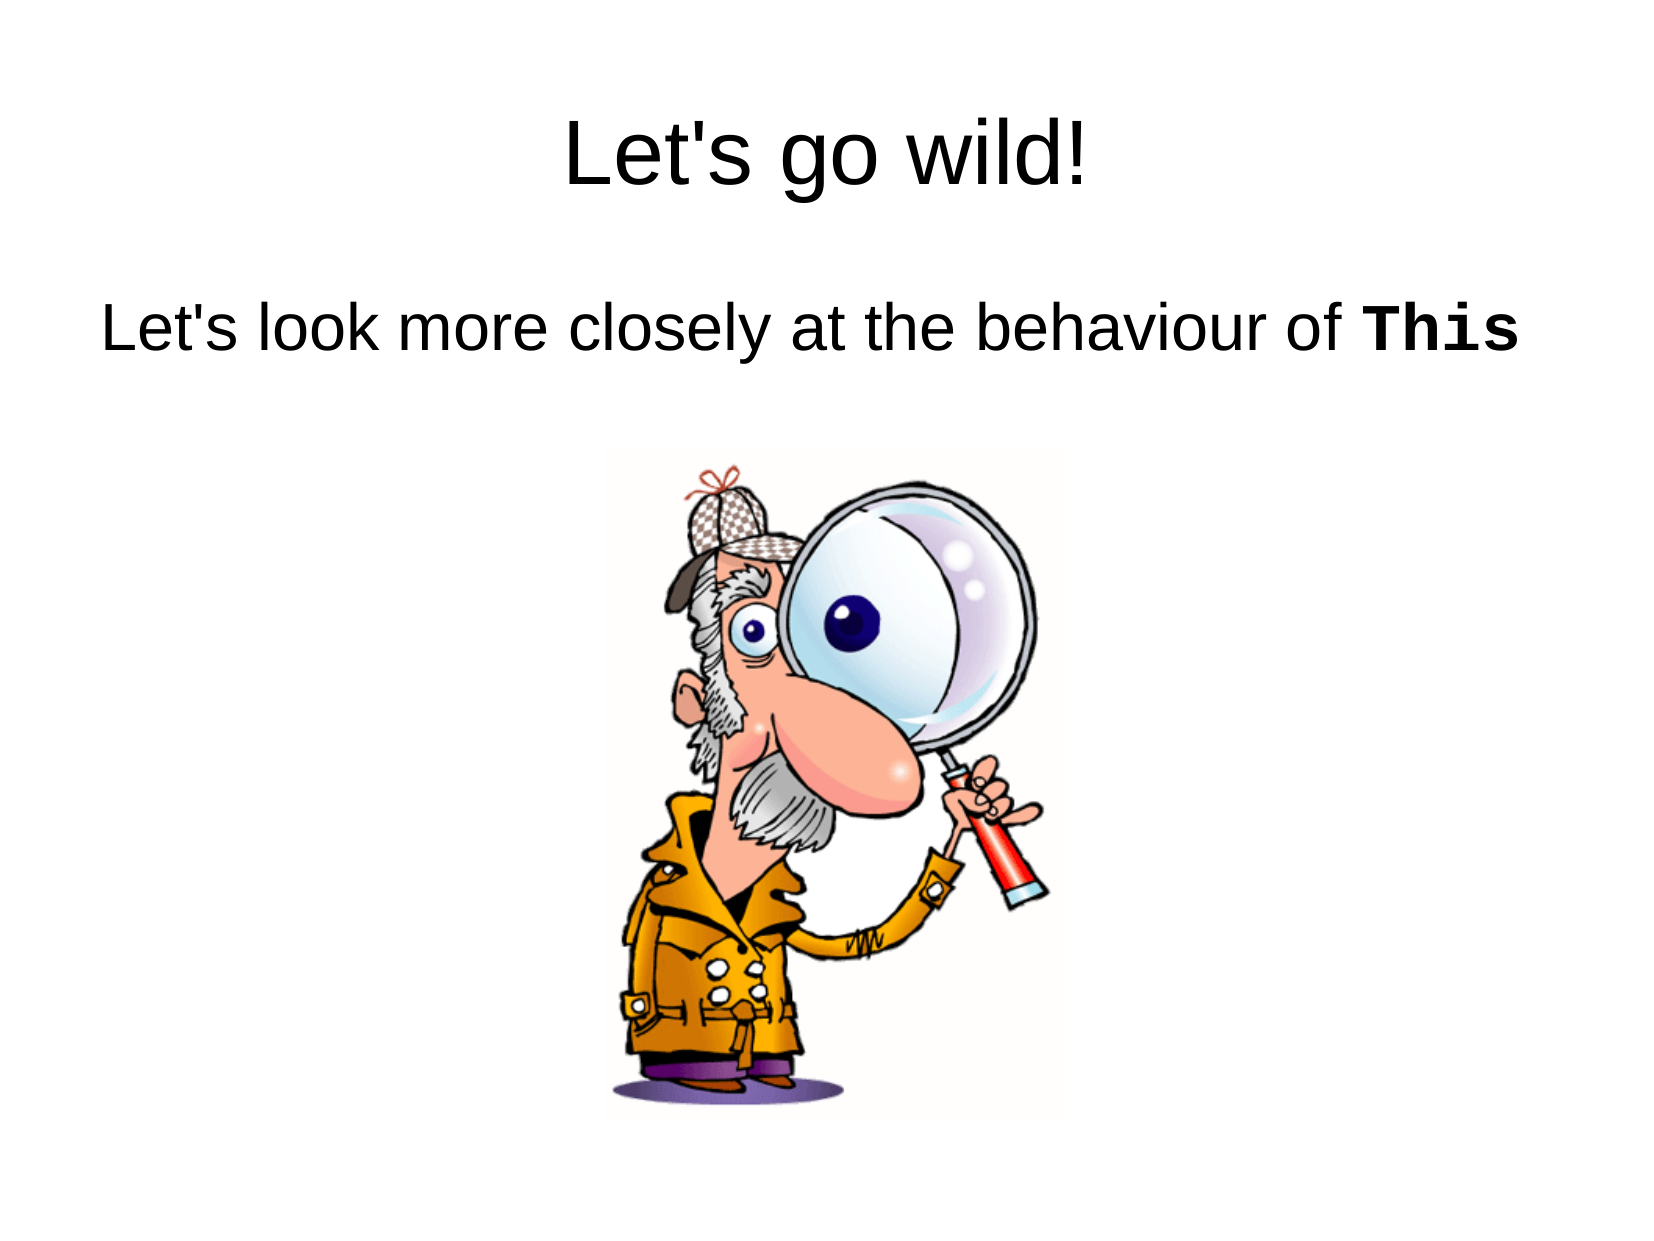

# Let's go wild!
Let's look more closely at the behaviour of This